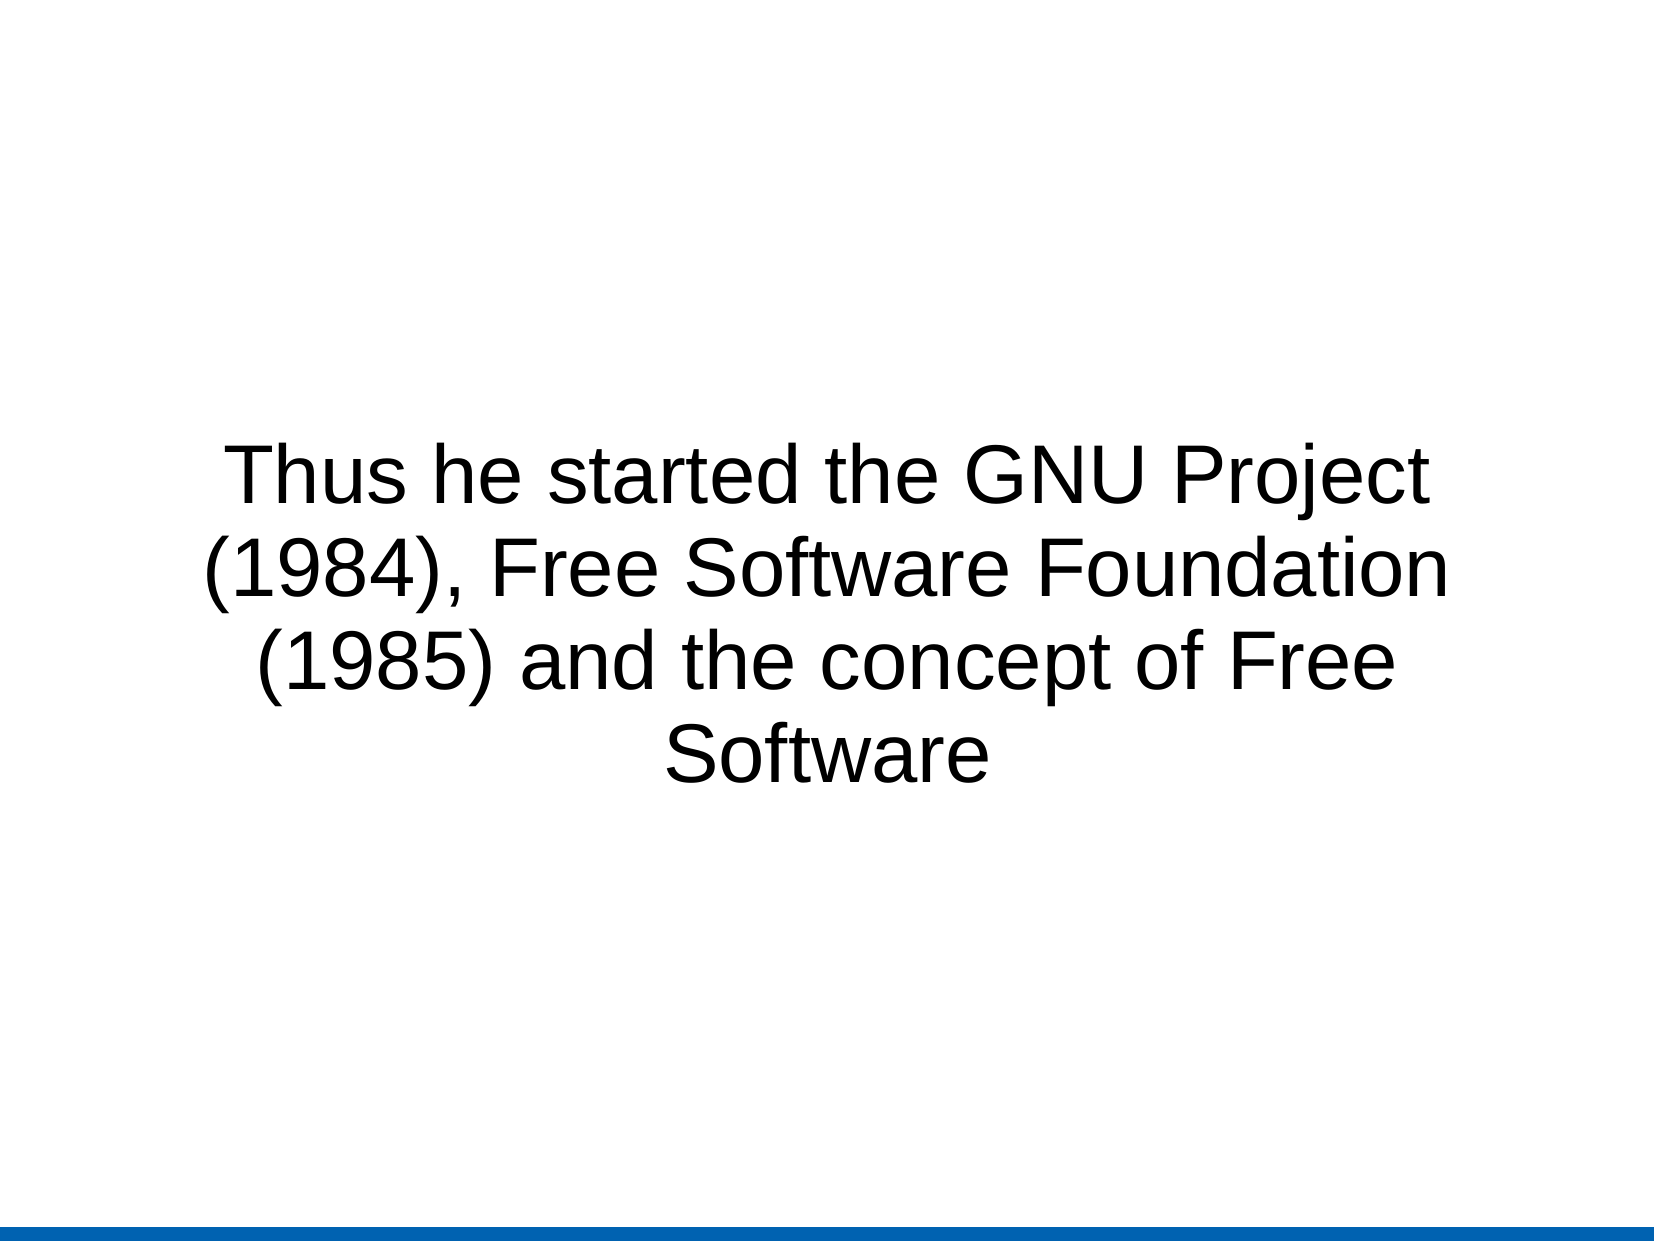

# Thus he started the GNU Project (1984), Free Software Foundation (1985) and the concept of Free Software